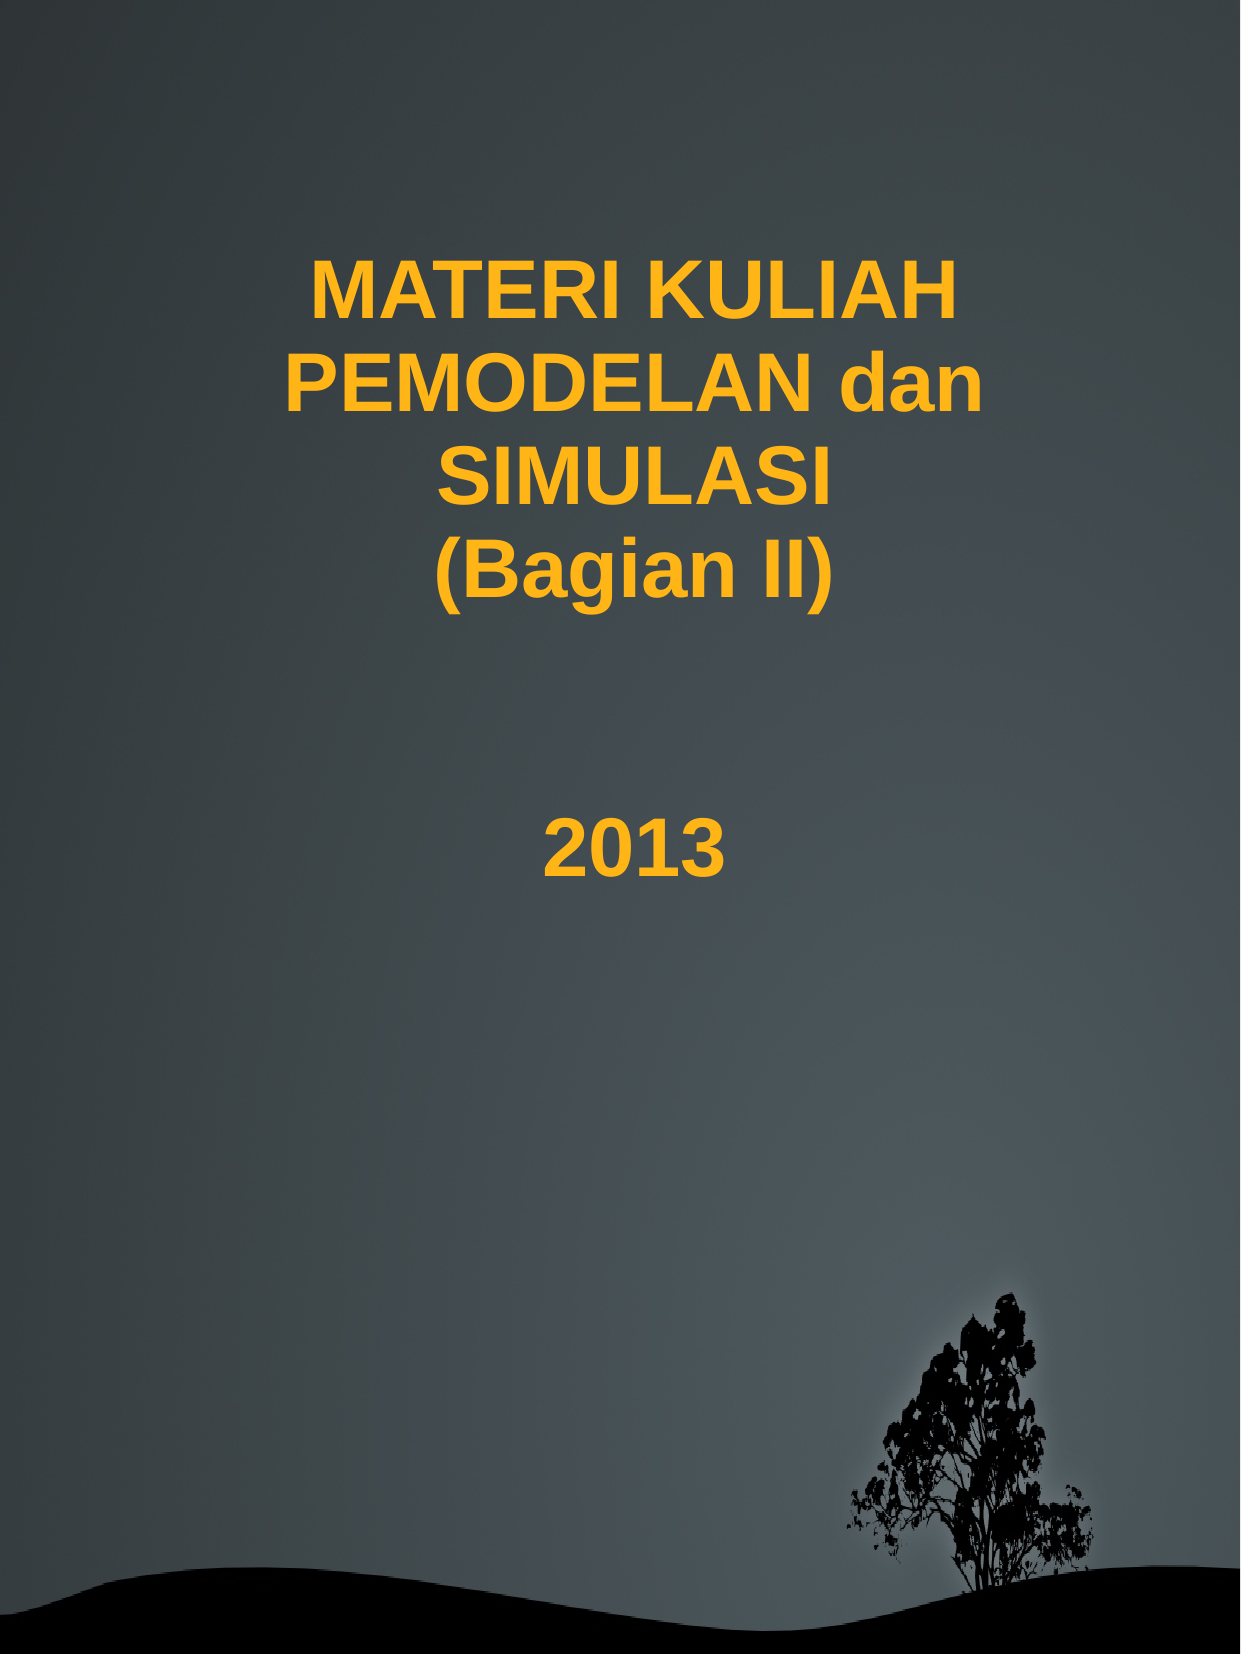

MATERI KULIAH
PEMODELAN dan SIMULASI
(Bagian II)
2013